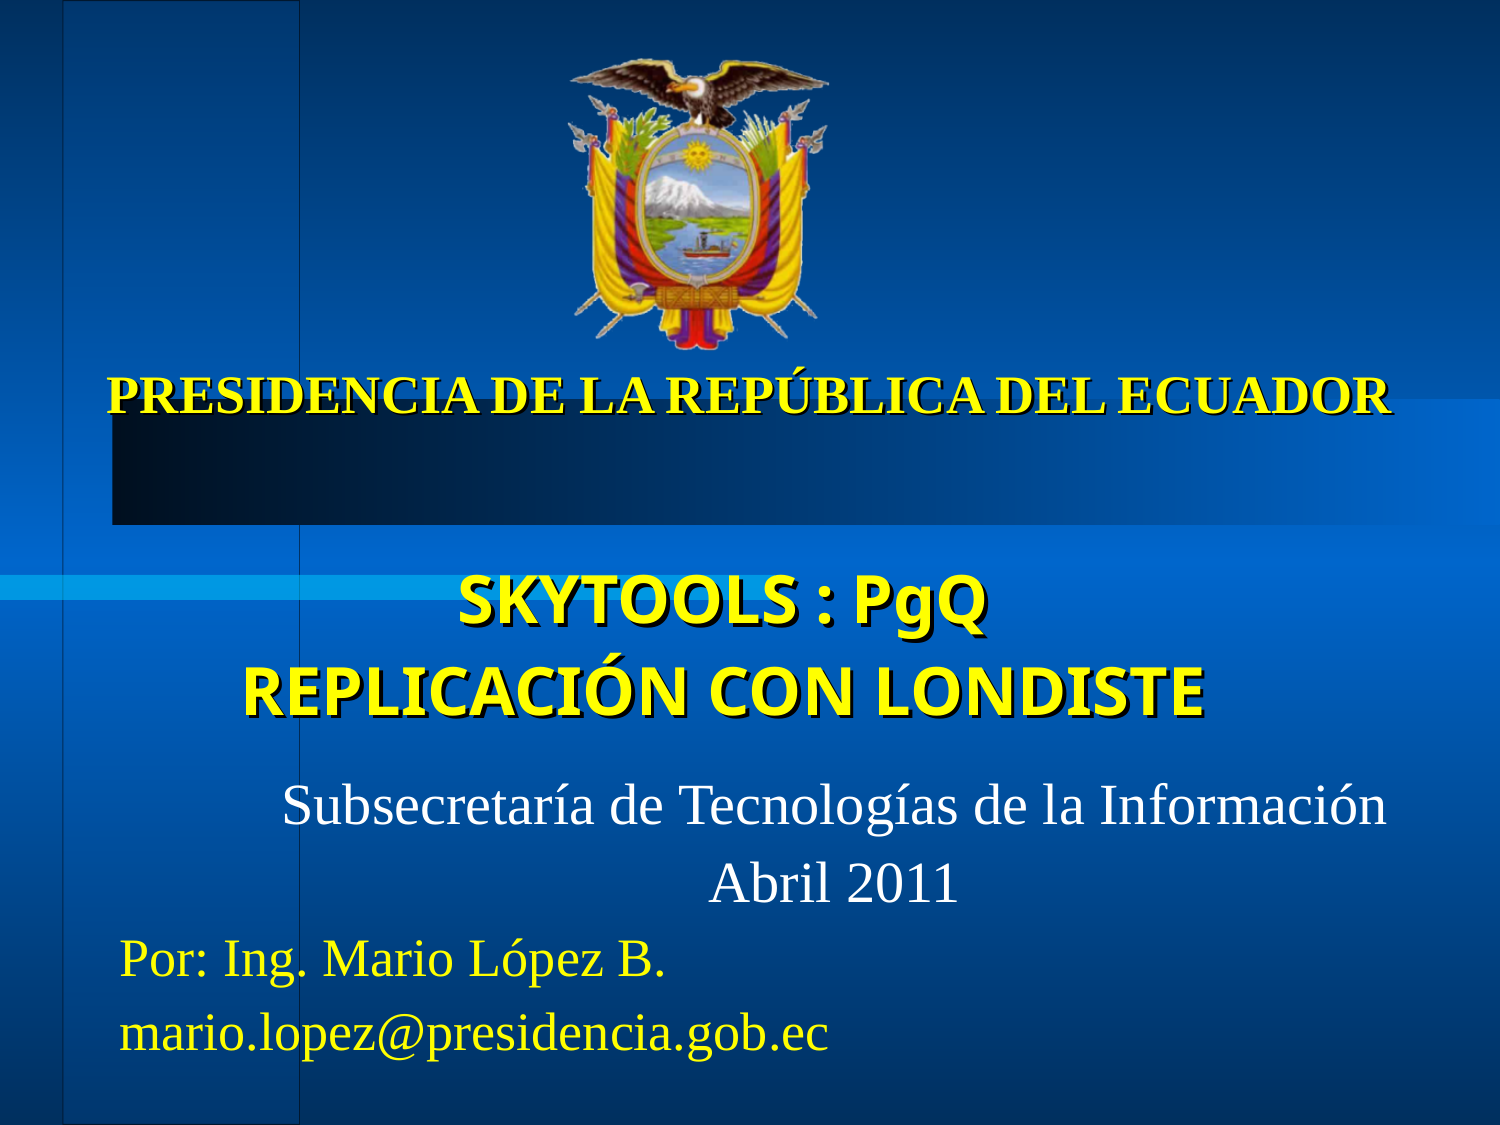

# PRESIDENCIA DE LA REPÚBLICA DEL ECUADOR SKYTOOLS : PgQ REPLICACIÓN CON LONDISTE
Subsecretaría de Tecnologías de la Información
Abril 2011
Por: Ing. Mario López B.
mario.lopez@presidencia.gob.ec